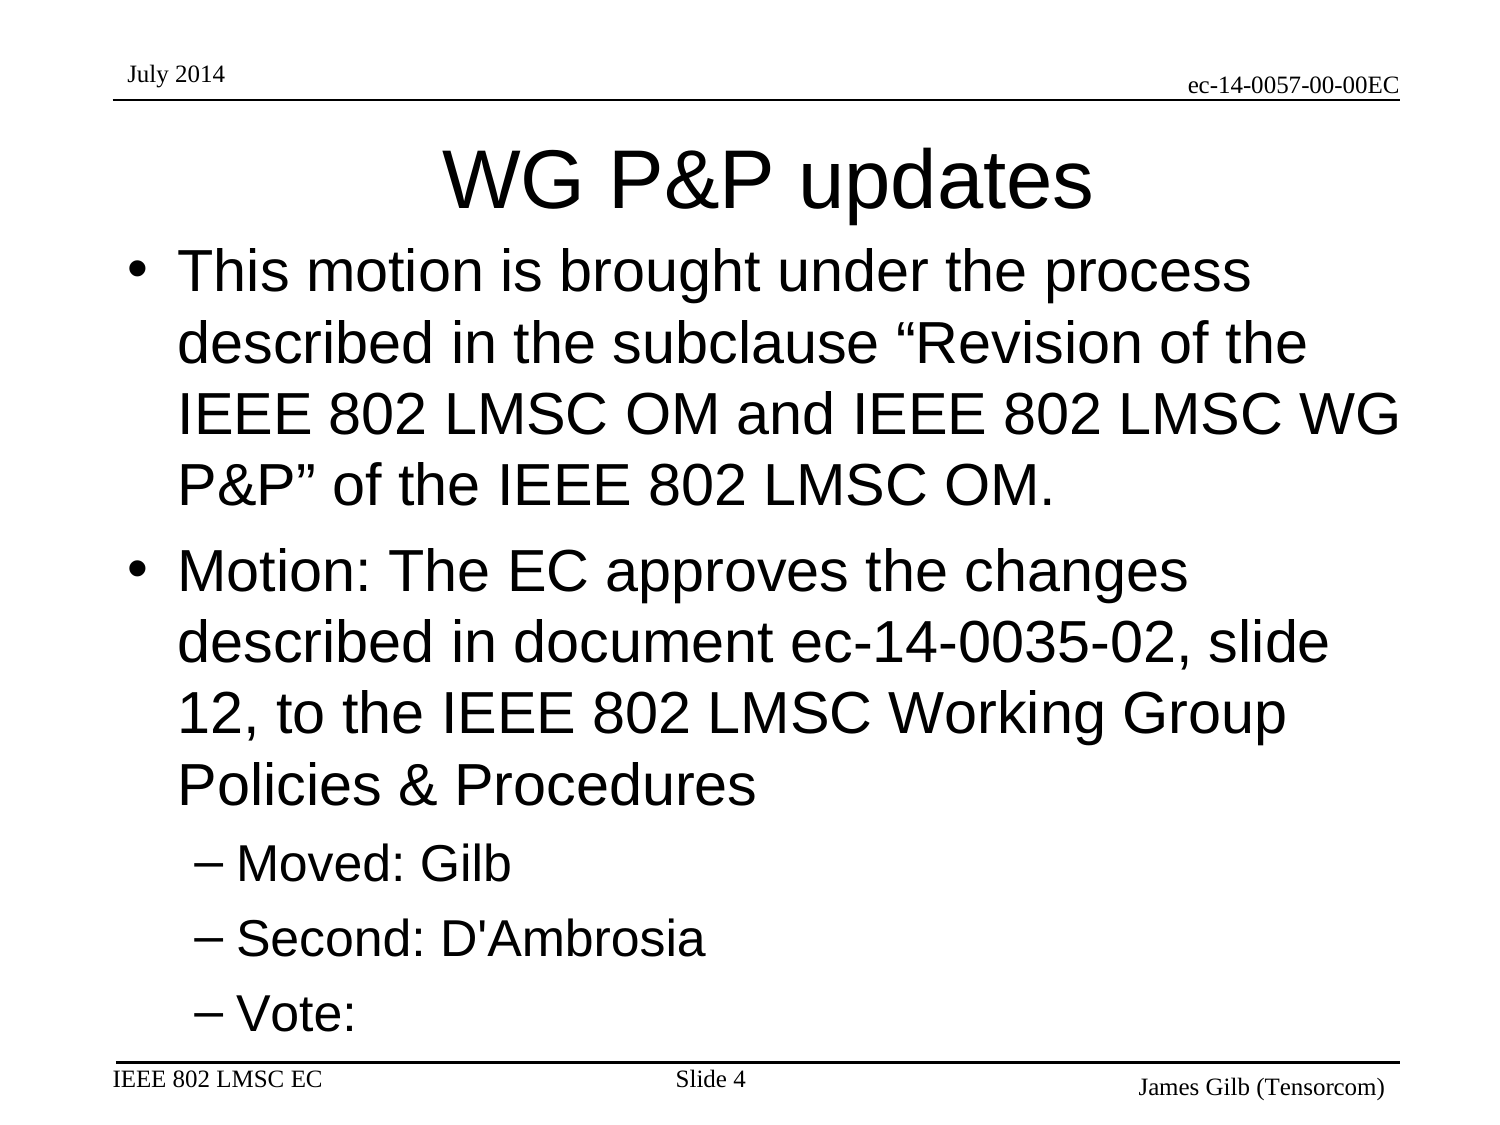

# WG P&P updates
This motion is brought under the process described in the subclause “Revision of the IEEE 802 LMSC OM and IEEE 802 LMSC WG P&P” of the IEEE 802 LMSC OM.
Motion: The EC approves the changes described in document ec-14-0035-02, slide 12, to the IEEE 802 LMSC Working Group Policies & Procedures
Moved: Gilb
Second: D'Ambrosia
Vote:
4